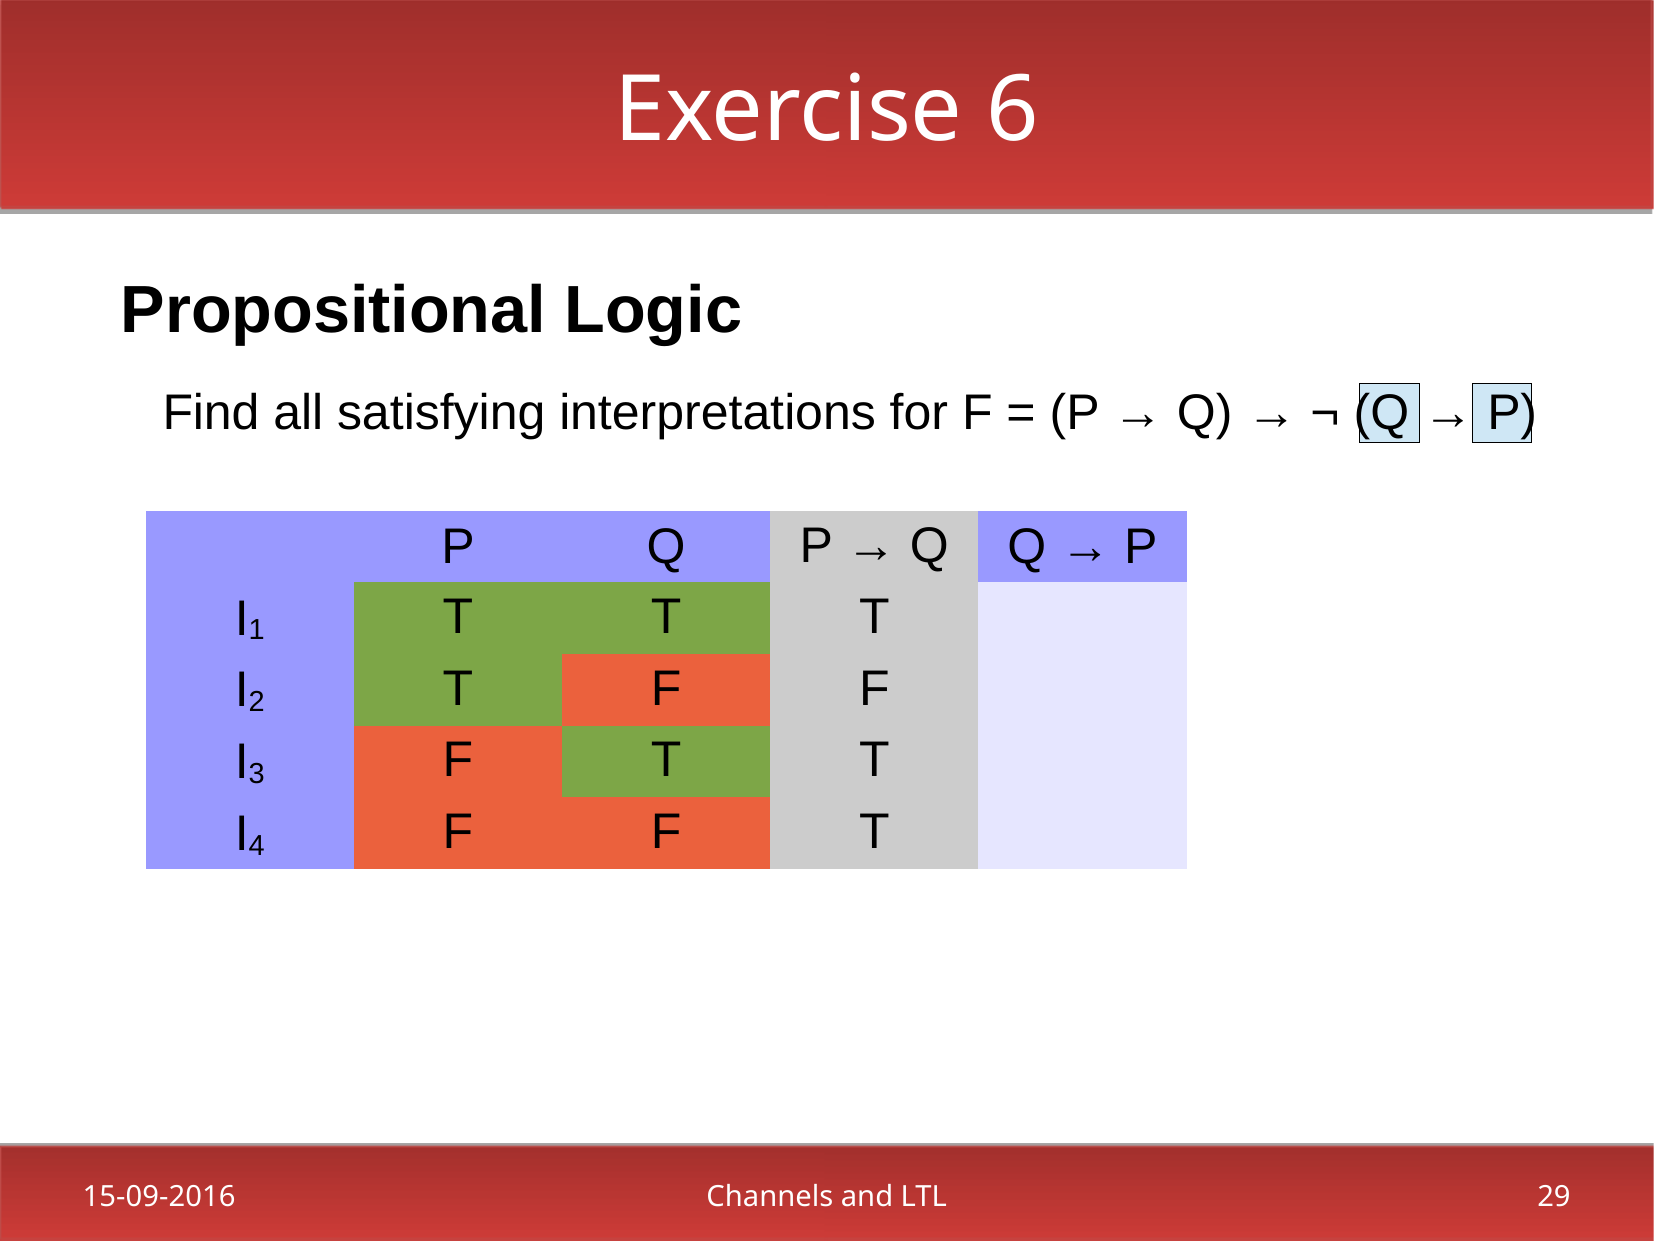

# Exercise 6
Propositional Logic
Find all satisfying interpretations for F = (P → Q) → ¬ (Q → P)
| | P | Q | P → Q | Q → P |
| --- | --- | --- | --- | --- |
| I1 | T | T | T | |
| I2 | T | F | F | |
| I3 | F | T | T | |
| I4 | F | F | T | |
15-09-2016
Channels and LTL
29